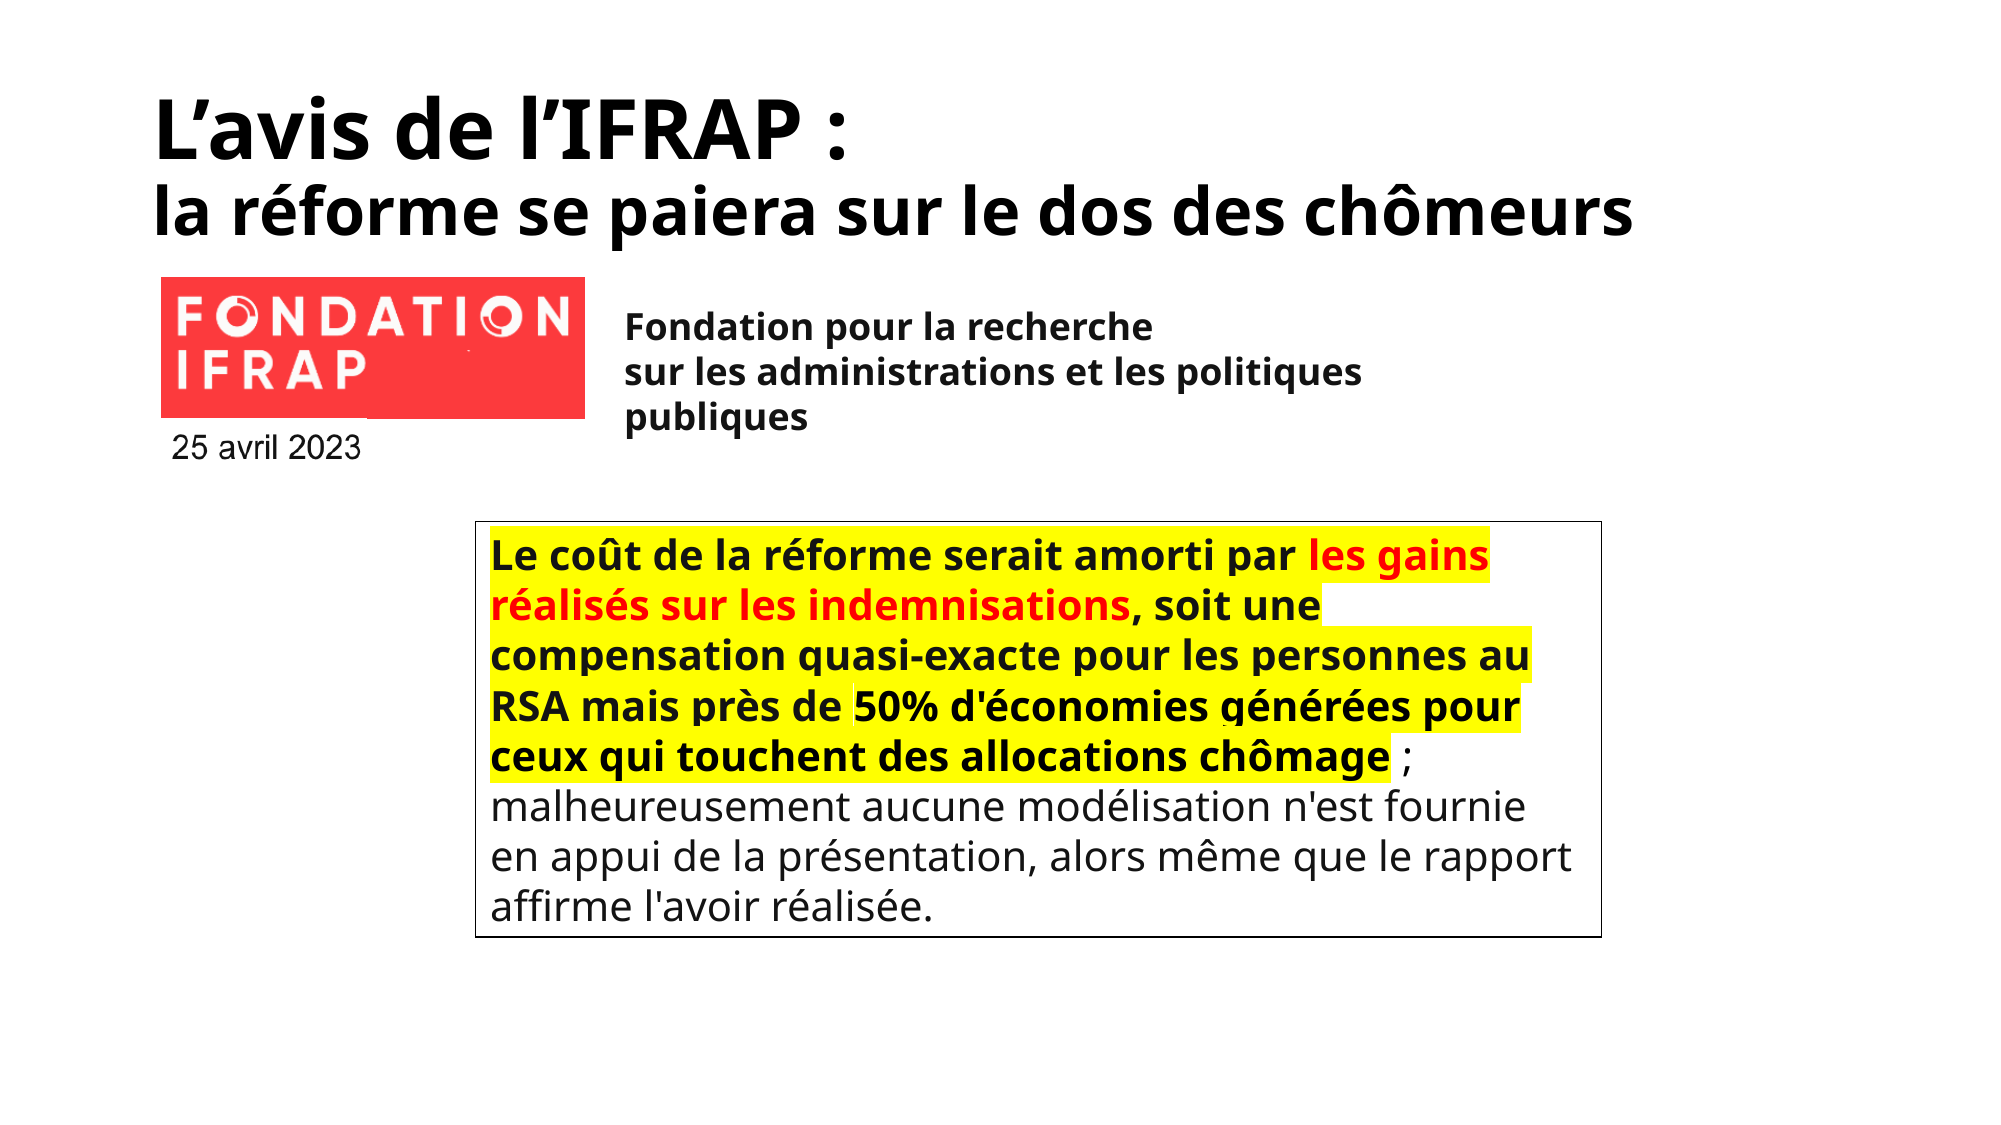

# L’avis de l’IFRAP : la réforme se paiera sur le dos des chômeurs
Fondation pour la recherche
sur les administrations et les politiques publiques
Le coût de la réforme serait amorti par les gains réalisés sur les indemnisations, soit une compensation quasi-exacte pour les personnes au RSA mais près de 50% d'économies générées pour ceux qui touchent des allocations chômage ; malheureusement aucune modélisation n'est fournie en appui de la présentation, alors même que le rapport affirme l'avoir réalisée.